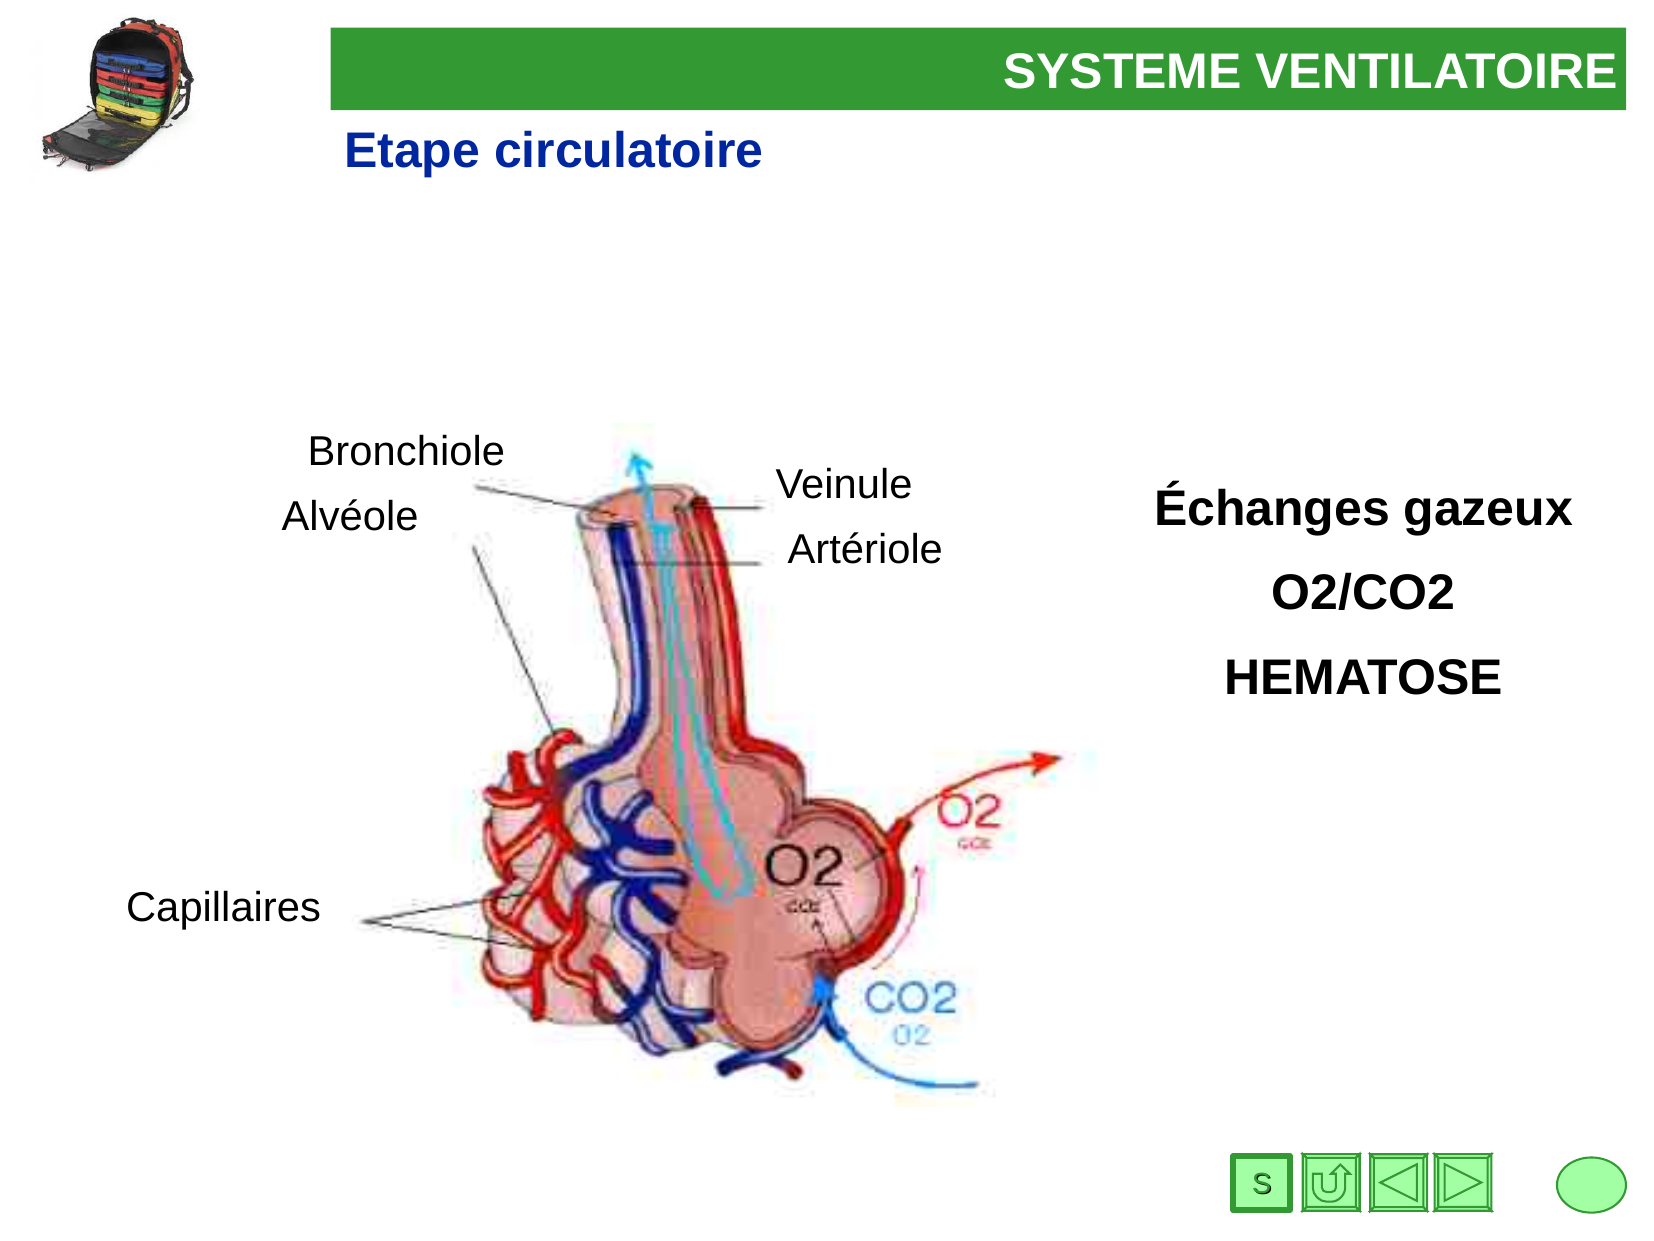

# SYSTEME VENTILATOIRE
Etape circulatoire
Bronchiole
Veinule
Échanges gazeux
O2/CO2
HEMATOSE
Alvéole
Artériole
Capillaires